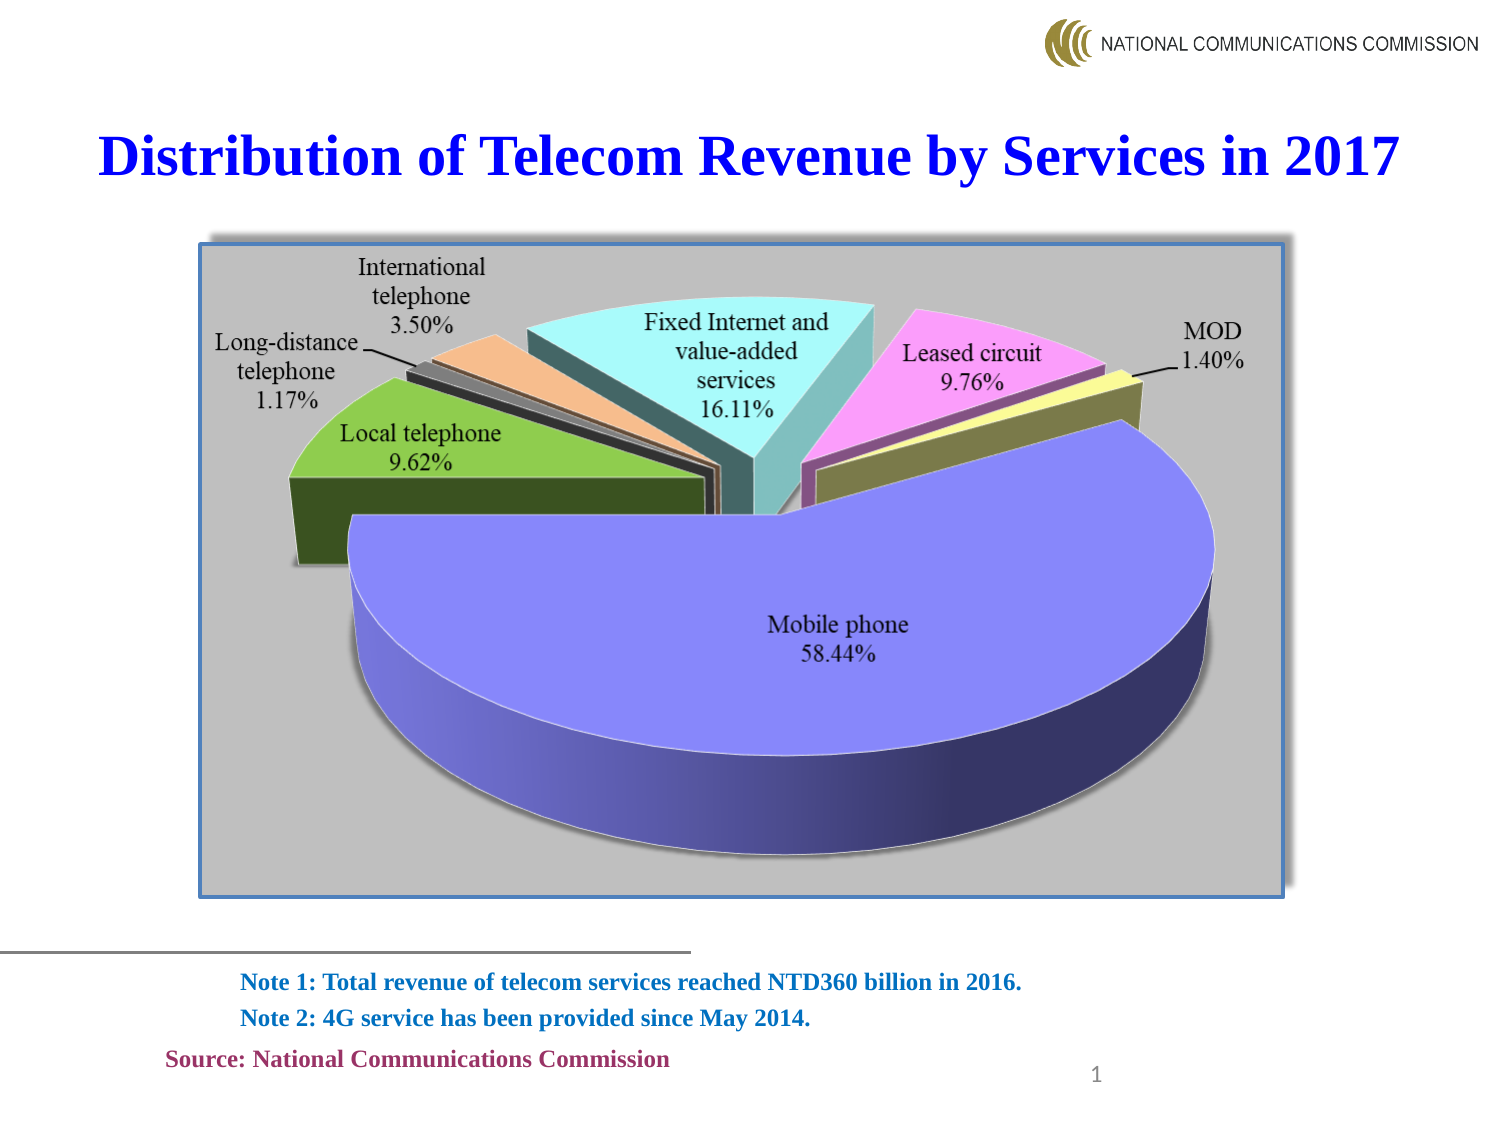

Distribution of Telecom Revenue by Services in 2017
Note 1: Total revenue of telecom services reached NTD360 billion in 2016.
Note 2: 4G service has been provided since May 2014.
Source: National Communications Commission
1